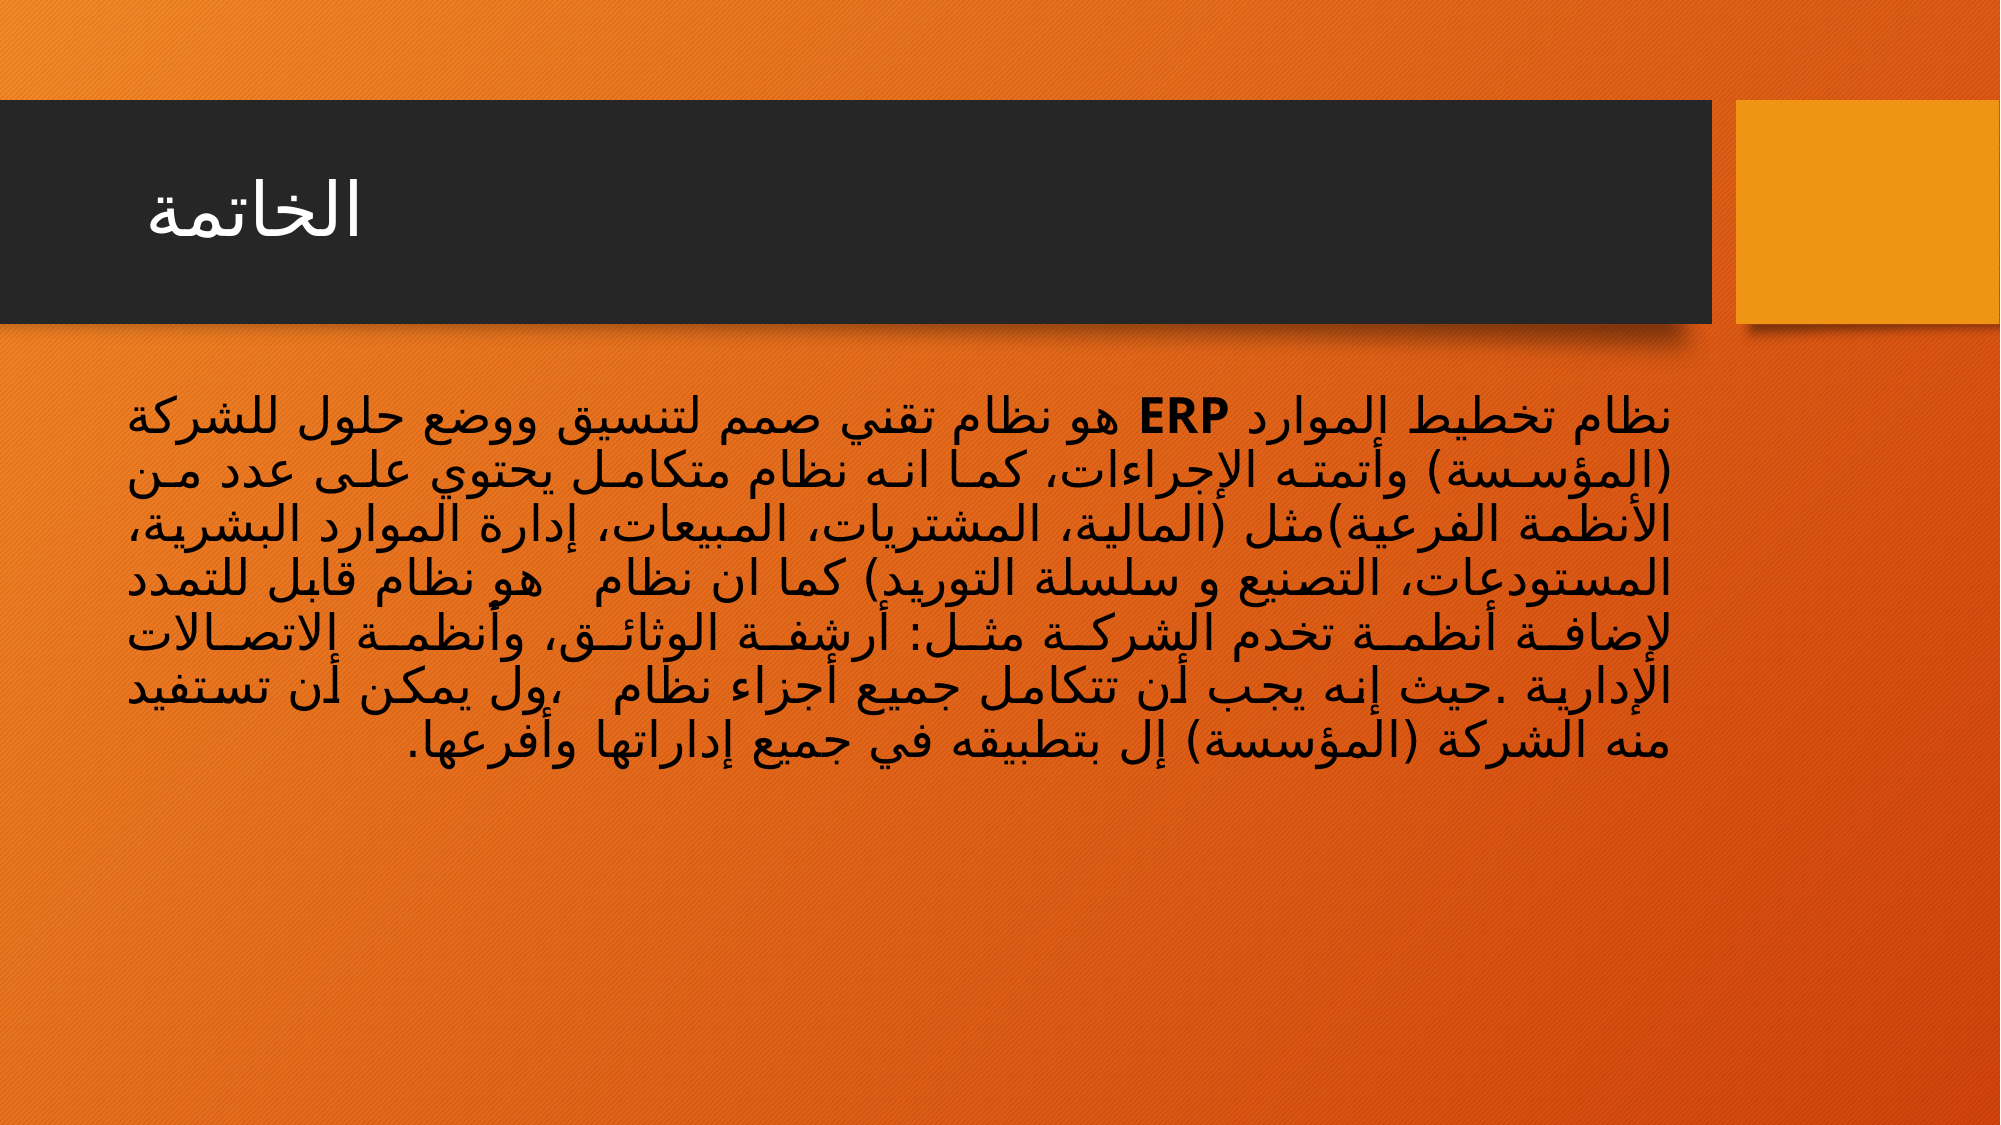

# الخاتمة
نظام تخطيط الموارد ERP هو نظام تقني صمم لتنسيق ووضع حلول للشركة (المؤسسة) وأتمته الإجراءات، كما انه نظام متكامل يحتوي على عدد من الأنظمة الفرعية)مثل (المالية، المشتريات، المبيعات، إدارة الموارد البشرية، المستودعات، التصنيع و سلسلة التوريد) كما ان نظام هو نظام قابل للتمدد لإضافة أنظمة تخدم الشركة مثل: أرشفة الوثائق، وأنظمة الاتصالات الإدارية .حيث إنه يجب أن تتكامل جميع أجزاء نظام ،ول يمكن أن تستفيد منه الشركة (المؤسسة) إل بتطبيقه في جميع إداراتها وأفرعها.